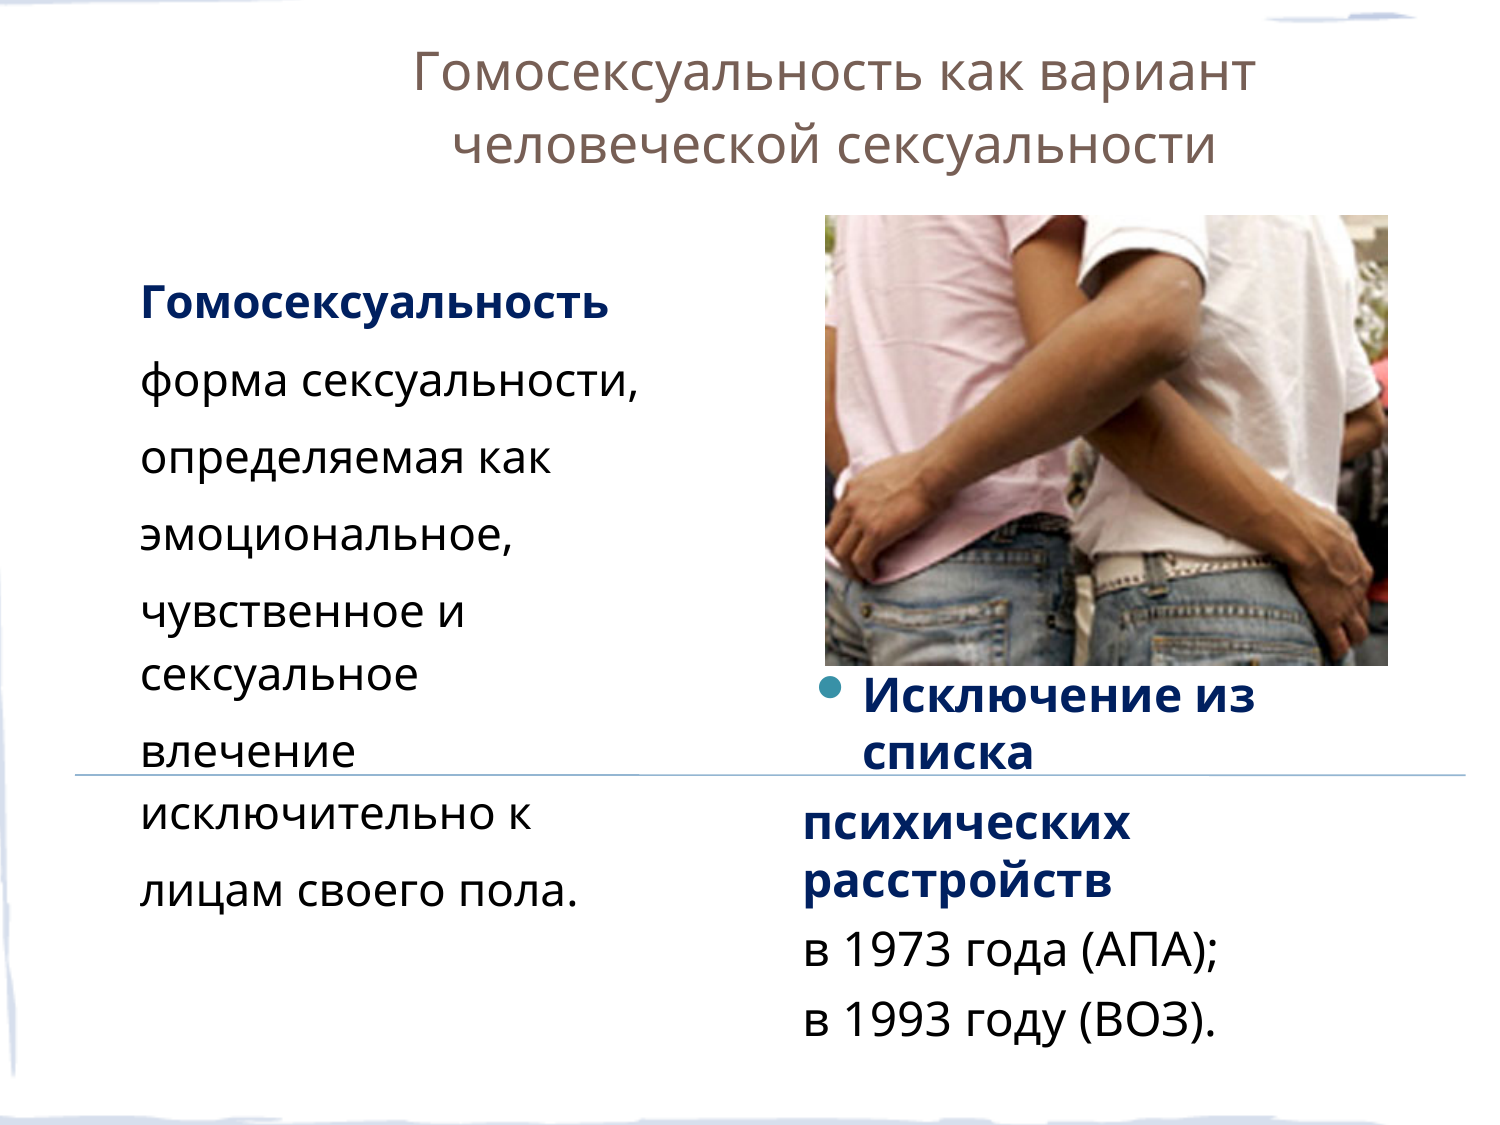

# Гомосексуальность как вариант человеческой сексуальности
Гомосексуальность
форма сексуальности,
определяемая как
эмоциональное,
чувственное и сексуальное
влечение исключительно к
лицам своего пола.
Исключение из списка
психических расстройств
в 1973 года (АПА);
в 1993 году (ВОЗ).